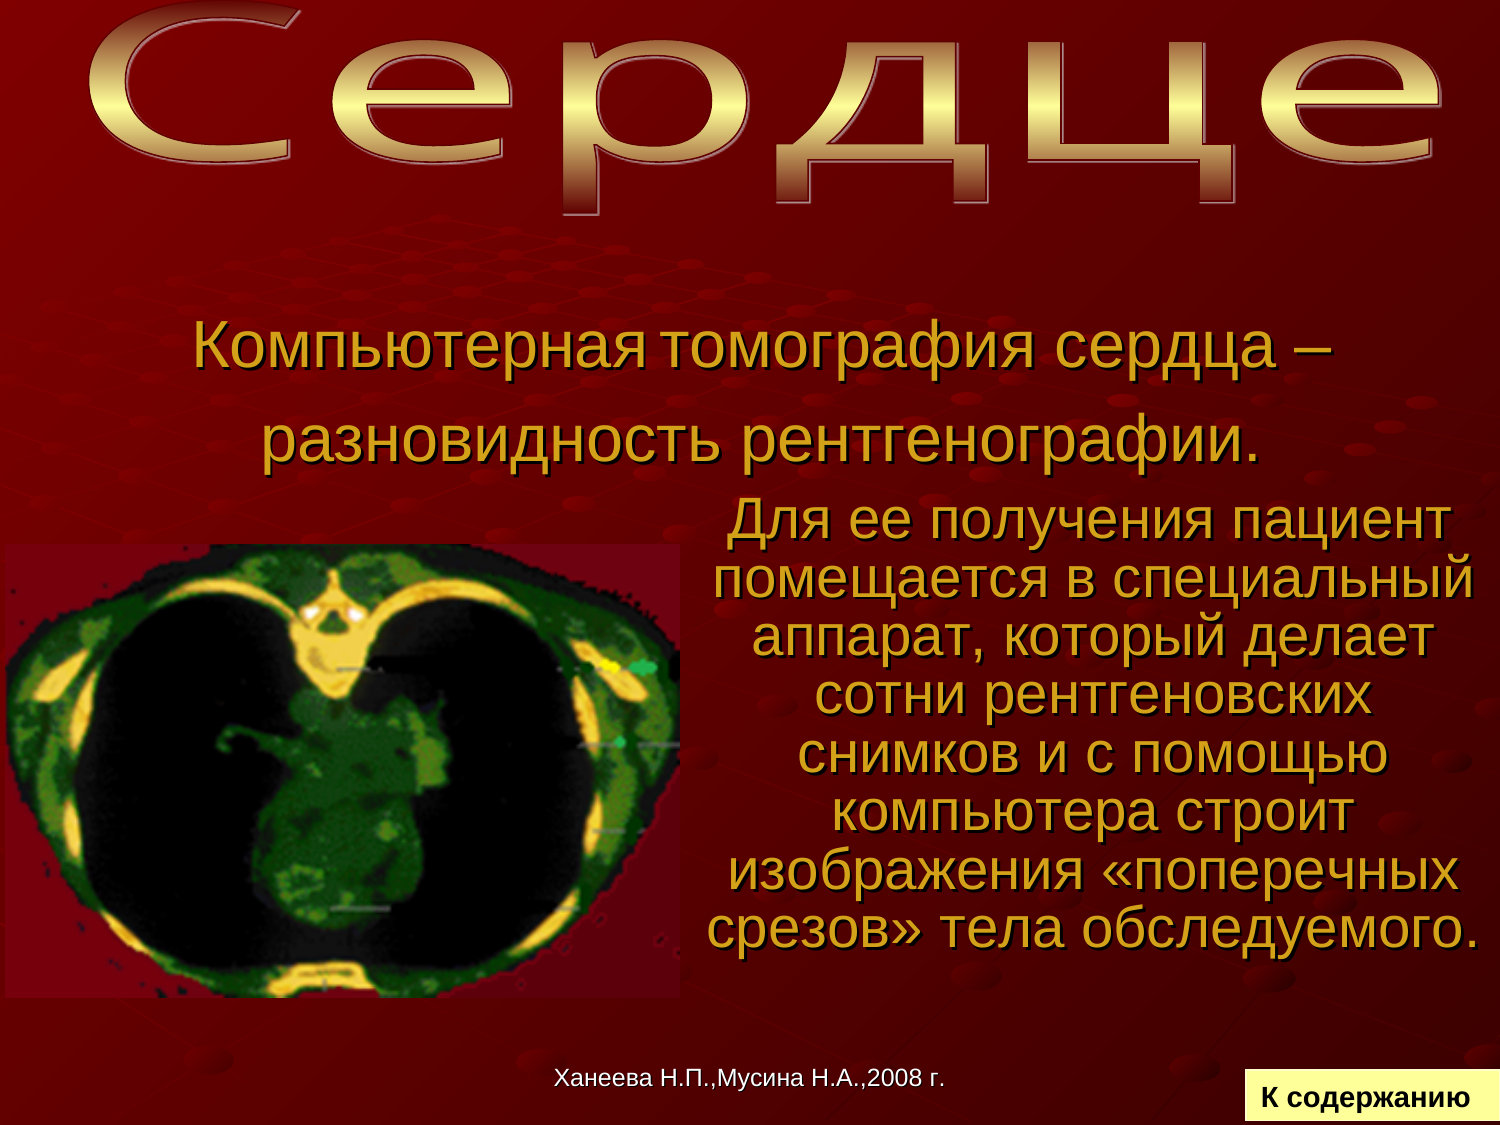

Сердце
Компьютерная томография сердца – разновидность рентгенографии.
# Для ее получения пациент помещается в специальный аппарат, который делает сотни рентгеновских снимков и с помощью компьютера строит изображения «поперечных срезов» тела обследуемого.
Ханеева Н.П.,Мусина Н.А.,2008 г.
К содержанию